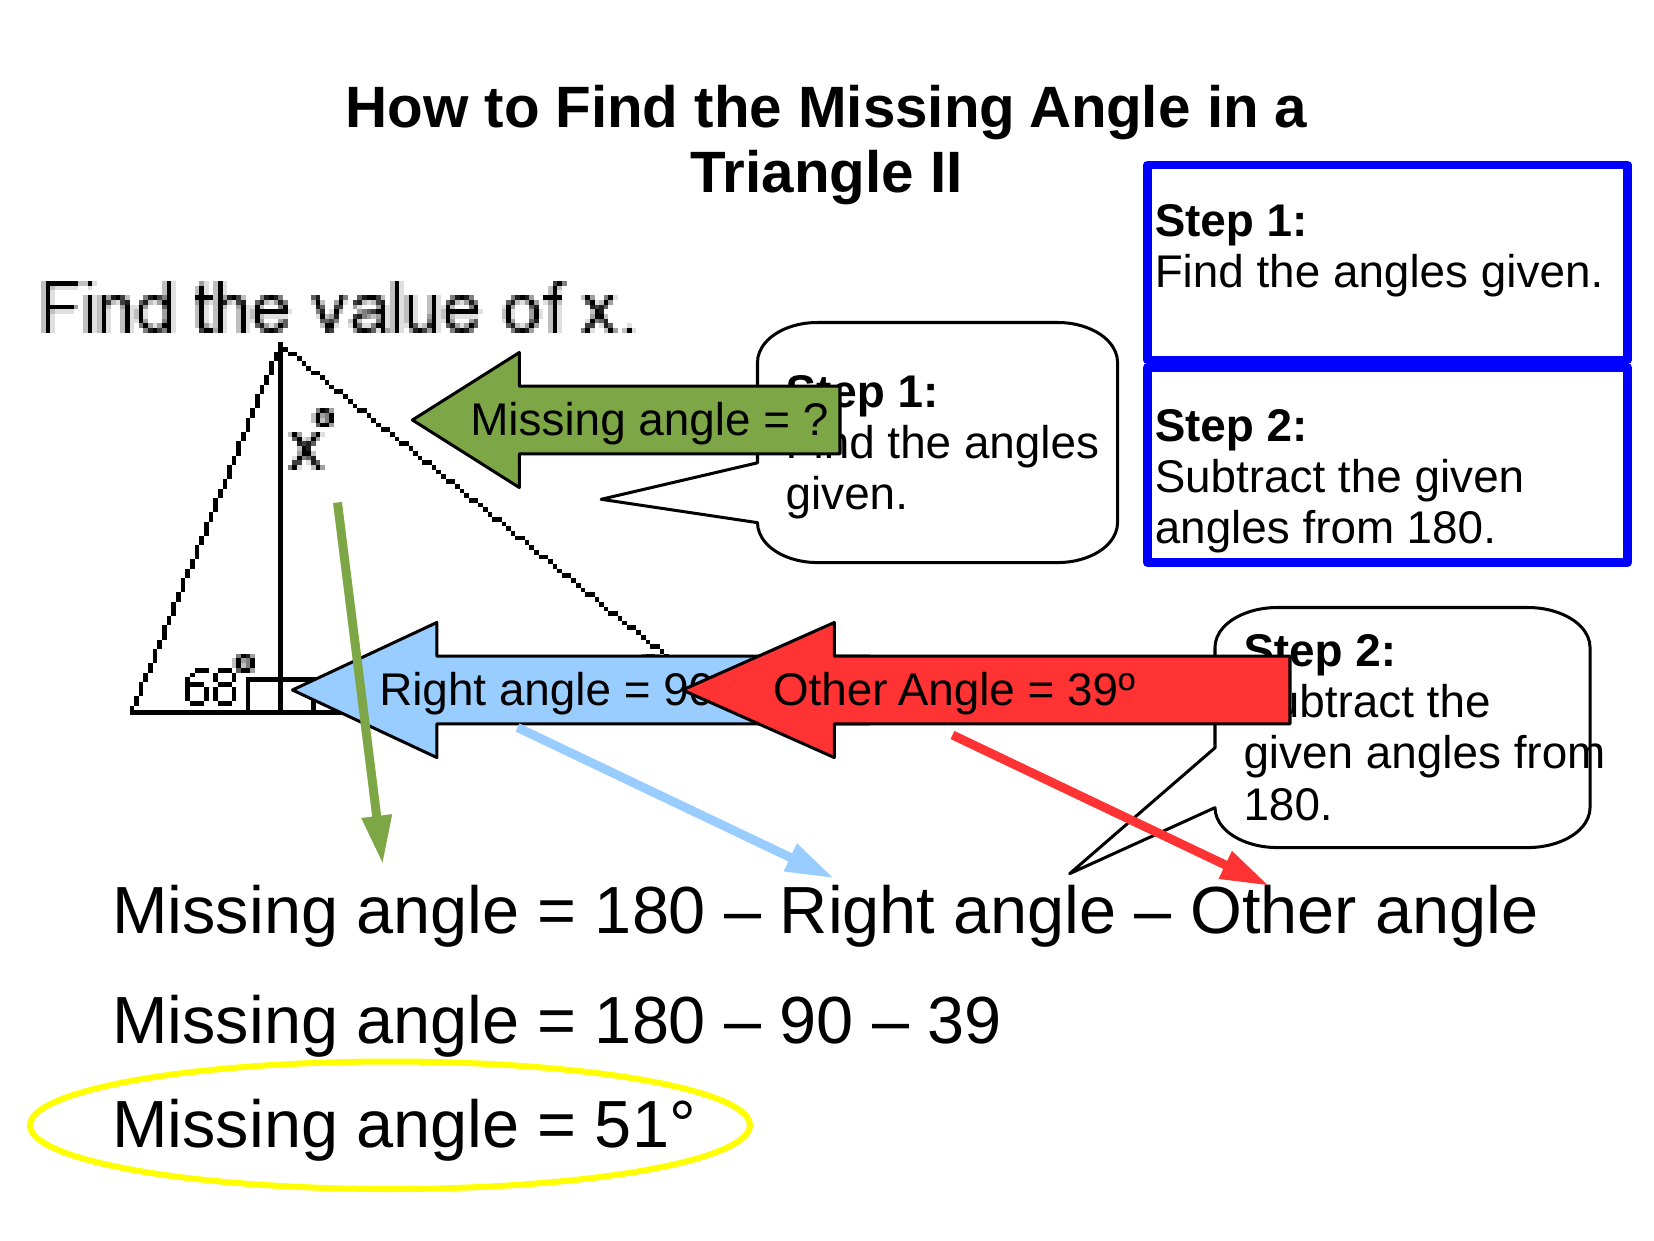

How to Find the Missing Angle in a Triangle II
Step 1:
Find the angles given.
Step 2:
Subtract the given angles from 180.
Step 1:
Find the angles
given.
Missing angle = ?
Step 2:
Subtract the
given angles from
180.
Right angle = 90º
Other Angle = 39º
Missing angle = 180 – Right angle – Other angle
Missing angle = 180 – 90 – 39
Missing angle = 51°